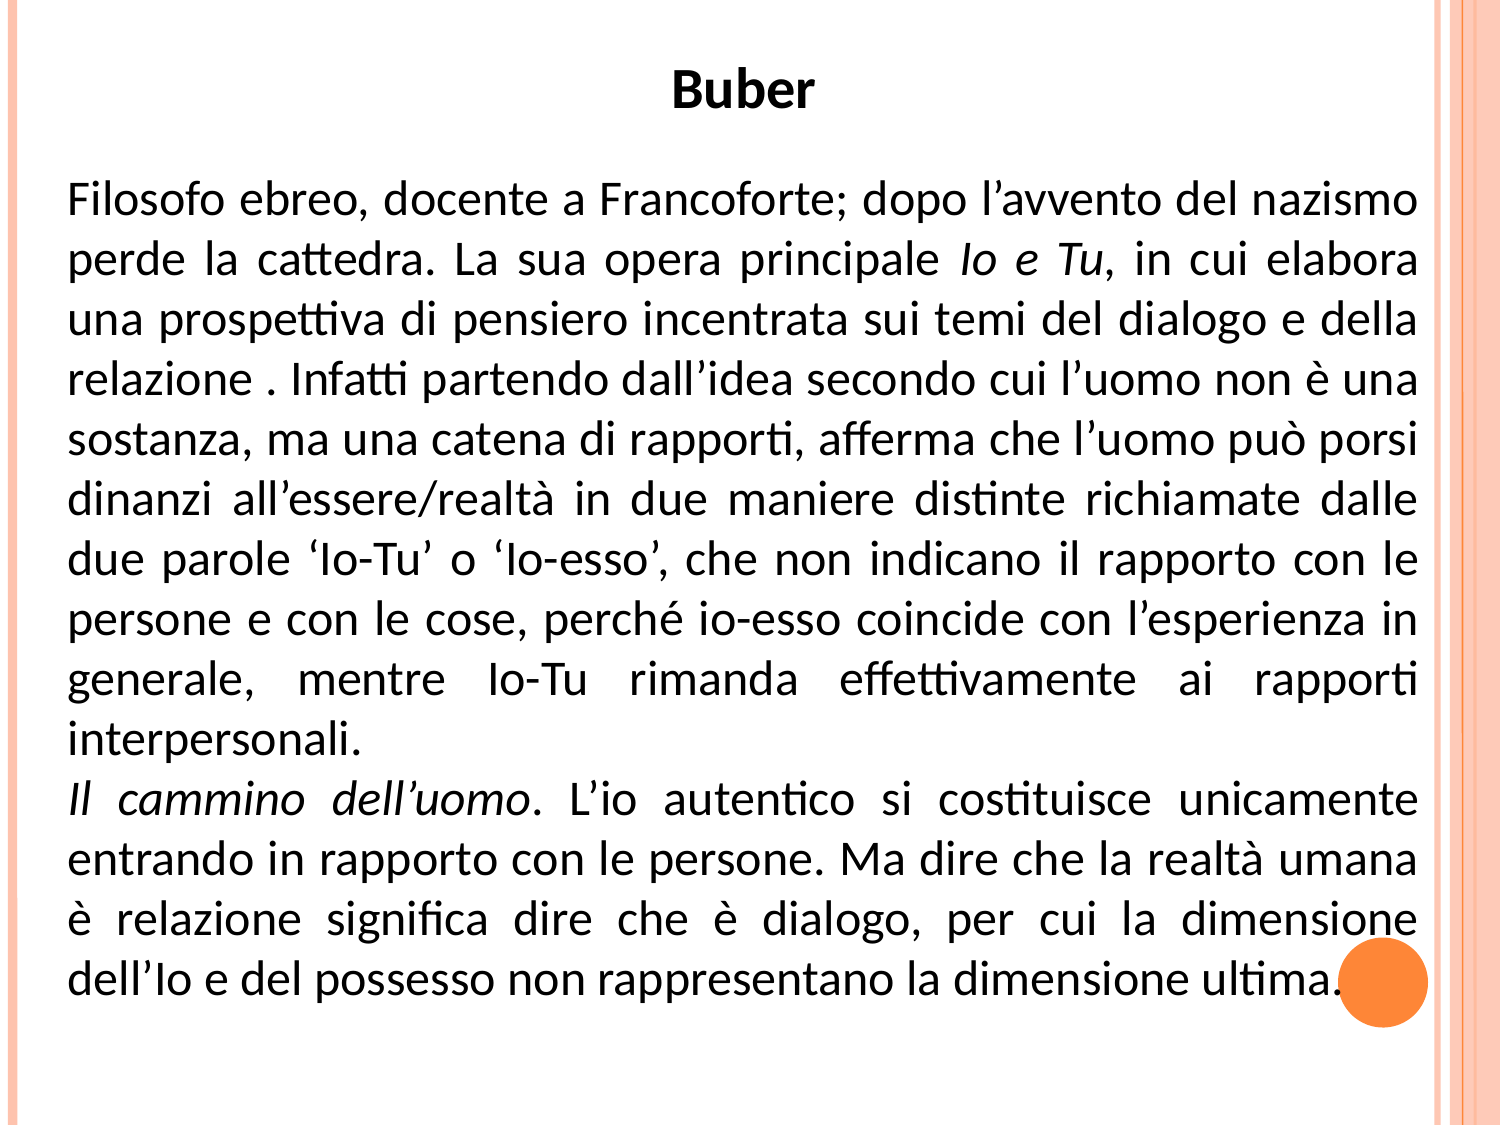

Buber
Filosofo ebreo, docente a Francoforte; dopo l’avvento del nazismo perde la cattedra. La sua opera principale Io e Tu, in cui elabora una prospettiva di pensiero incentrata sui temi del dialogo e della relazione . Infatti partendo dall’idea secondo cui l’uomo non è una sostanza, ma una catena di rapporti, afferma che l’uomo può porsi dinanzi all’essere/realtà in due maniere distinte richiamate dalle due parole ‘Io-Tu’ o ‘Io-esso’, che non indicano il rapporto con le persone e con le cose, perché io-esso coincide con l’esperienza in generale, mentre Io-Tu rimanda effettivamente ai rapporti interpersonali.
Il cammino dell’uomo. L’io autentico si costituisce unicamente entrando in rapporto con le persone. Ma dire che la realtà umana è relazione significa dire che è dialogo, per cui la dimensione dell’Io e del possesso non rappresentano la dimensione ultima.